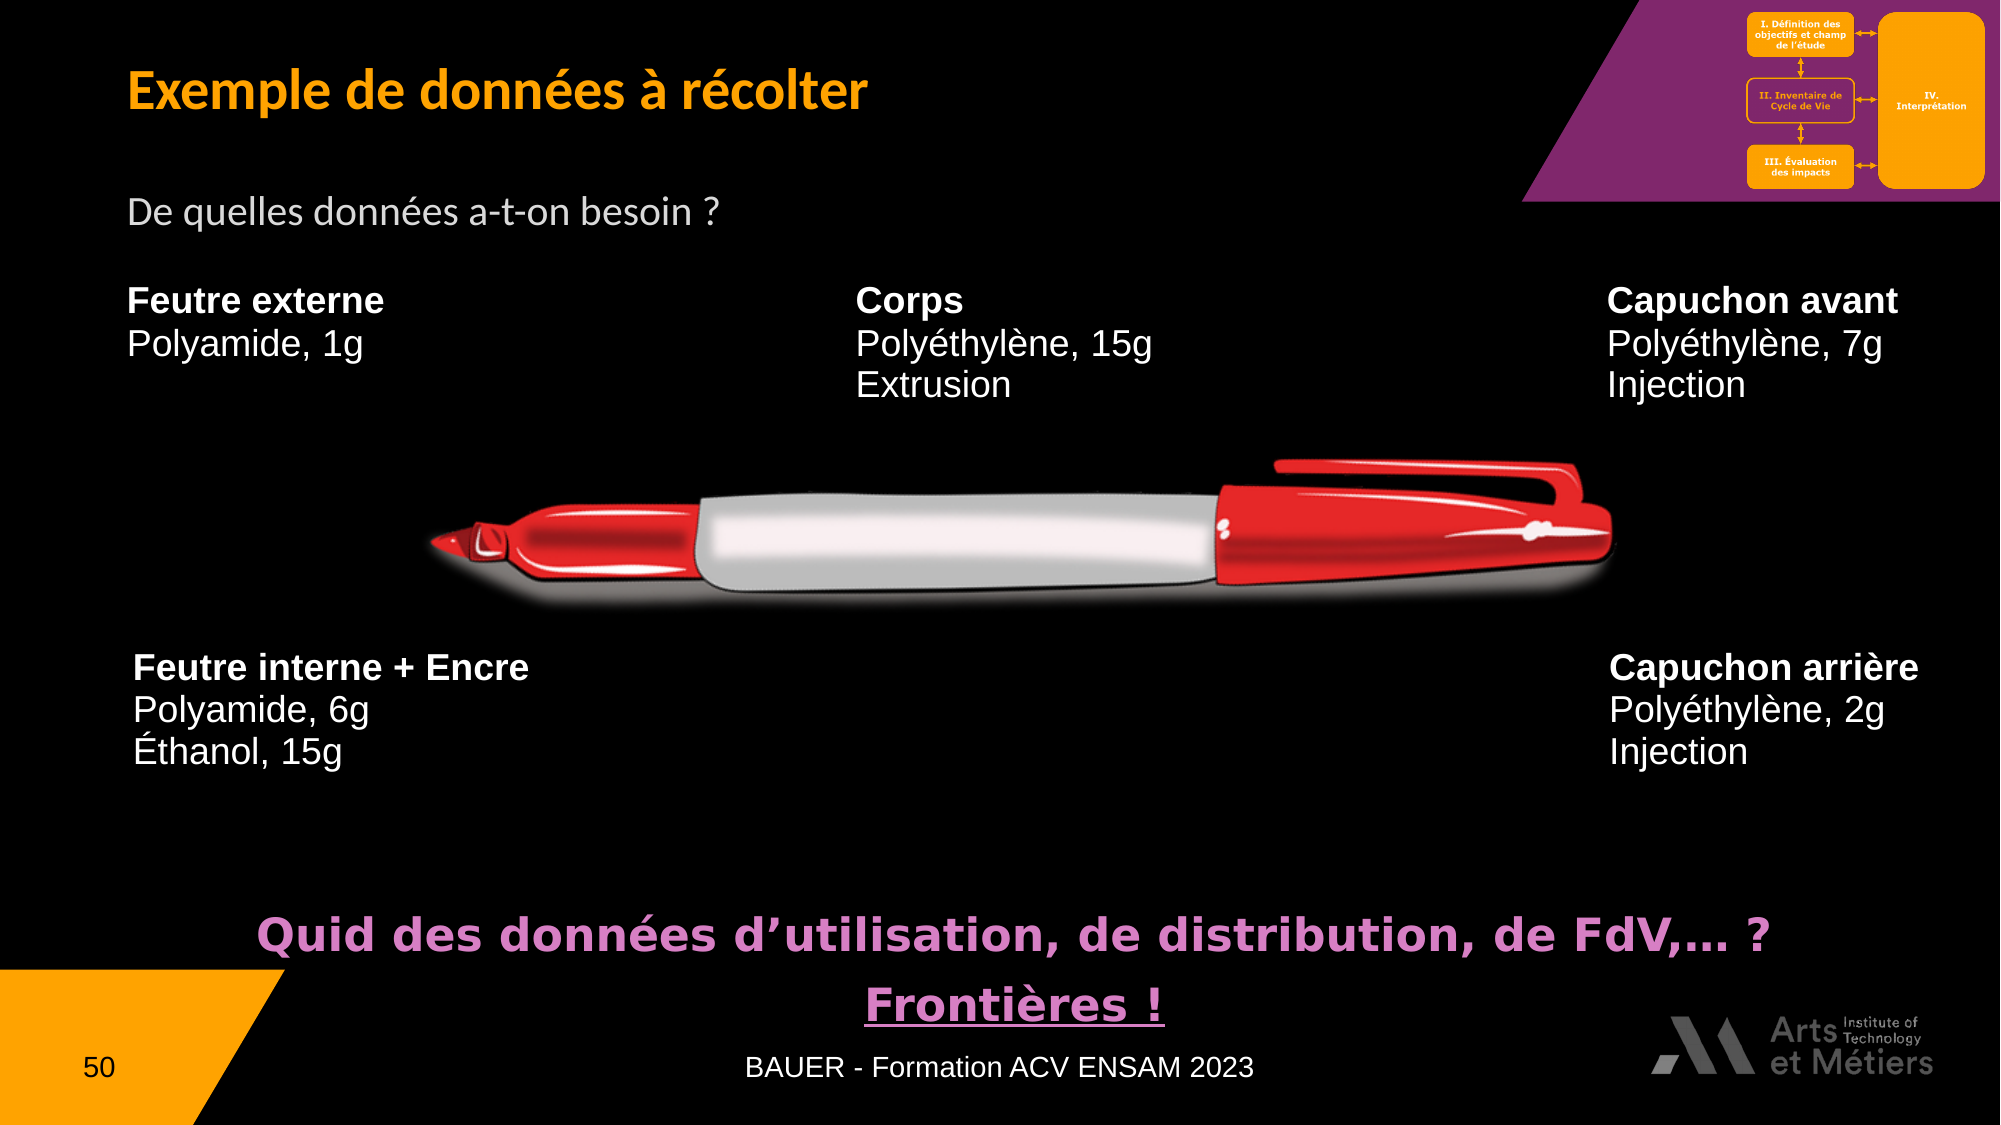

# Exemple de données à récolter
De quelles données a-t-on besoin ?
Feutre externe
Polyamide, 1g
Corps
Polyéthylène, 15g
Extrusion
Capuchon avant
Polyéthylène, 7g
Injection
Feutre interne + Encre
Polyamide, 6g
Éthanol, 15g
Capuchon arrière
Polyéthylène, 2g
Injection
Quid des données d’utilisation, de distribution, de FdV,… ?
Frontières !